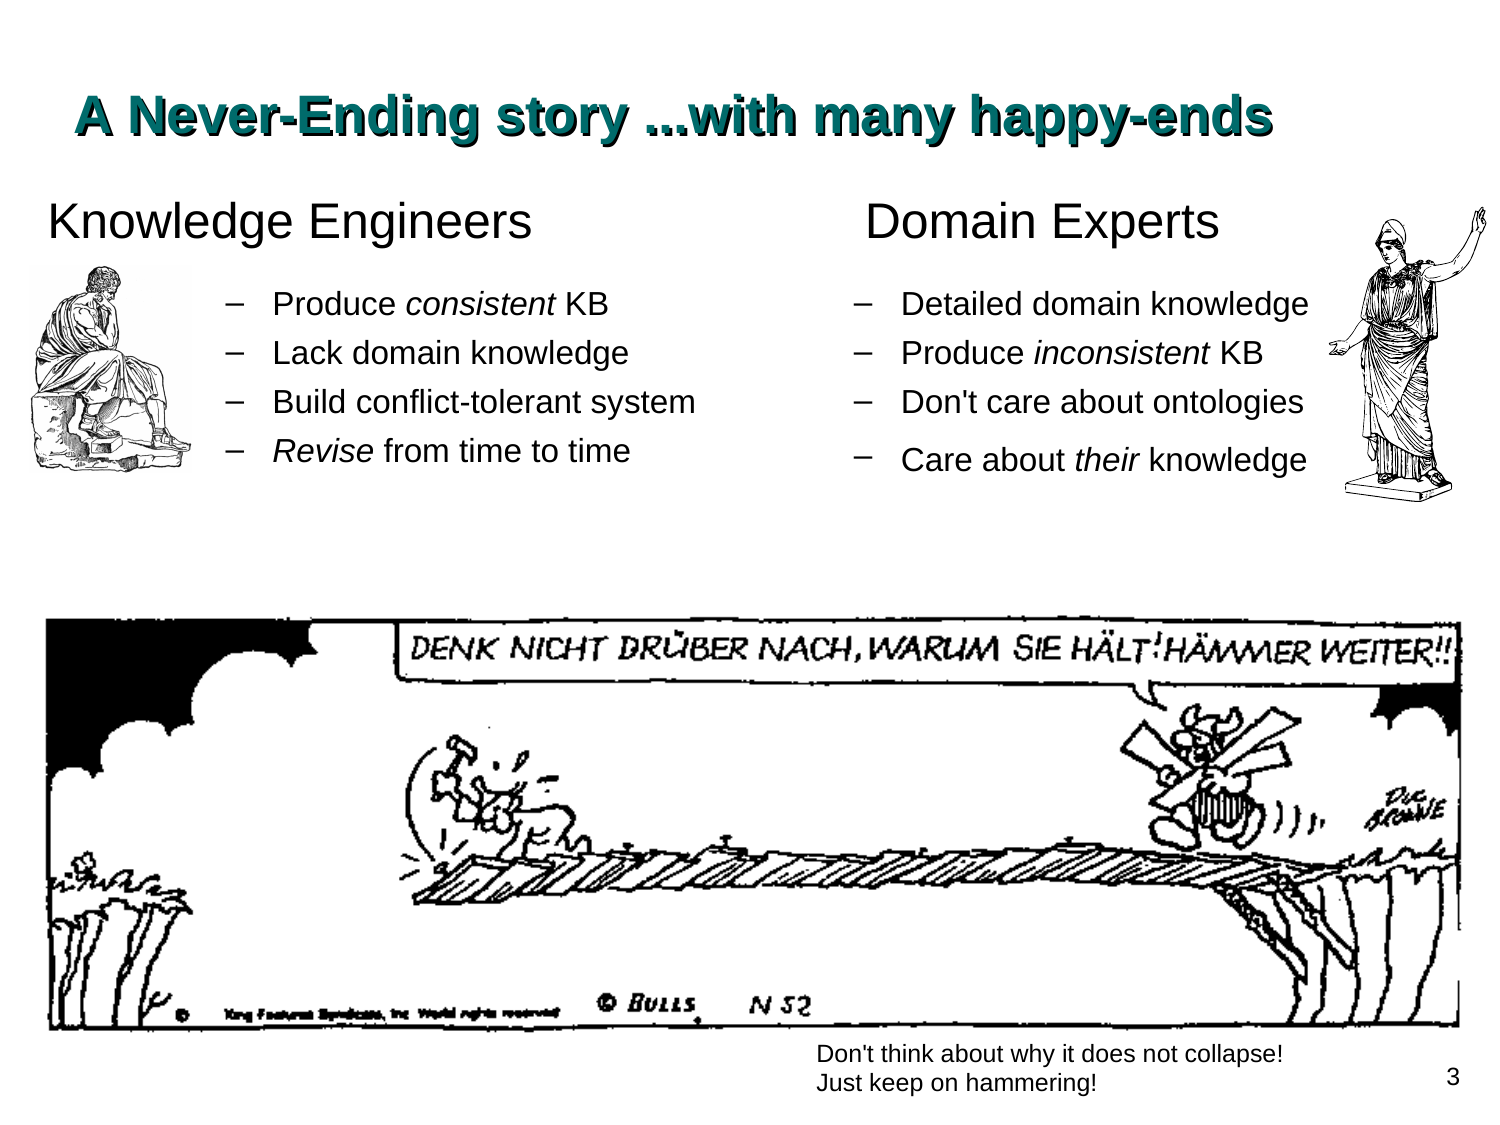

# ...with many happy-ends
A Never-Ending story
Knowledge Engineers
Domain Experts
Produce consistent KB
Lack domain knowledge
Build conflict-tolerant system
Revise from time to time
Detailed domain knowledge
Produce inconsistent KB
Don't care about ontologies
Care about their knowledge
Don't think about why it does not collapse!
Just keep on hammering!
3